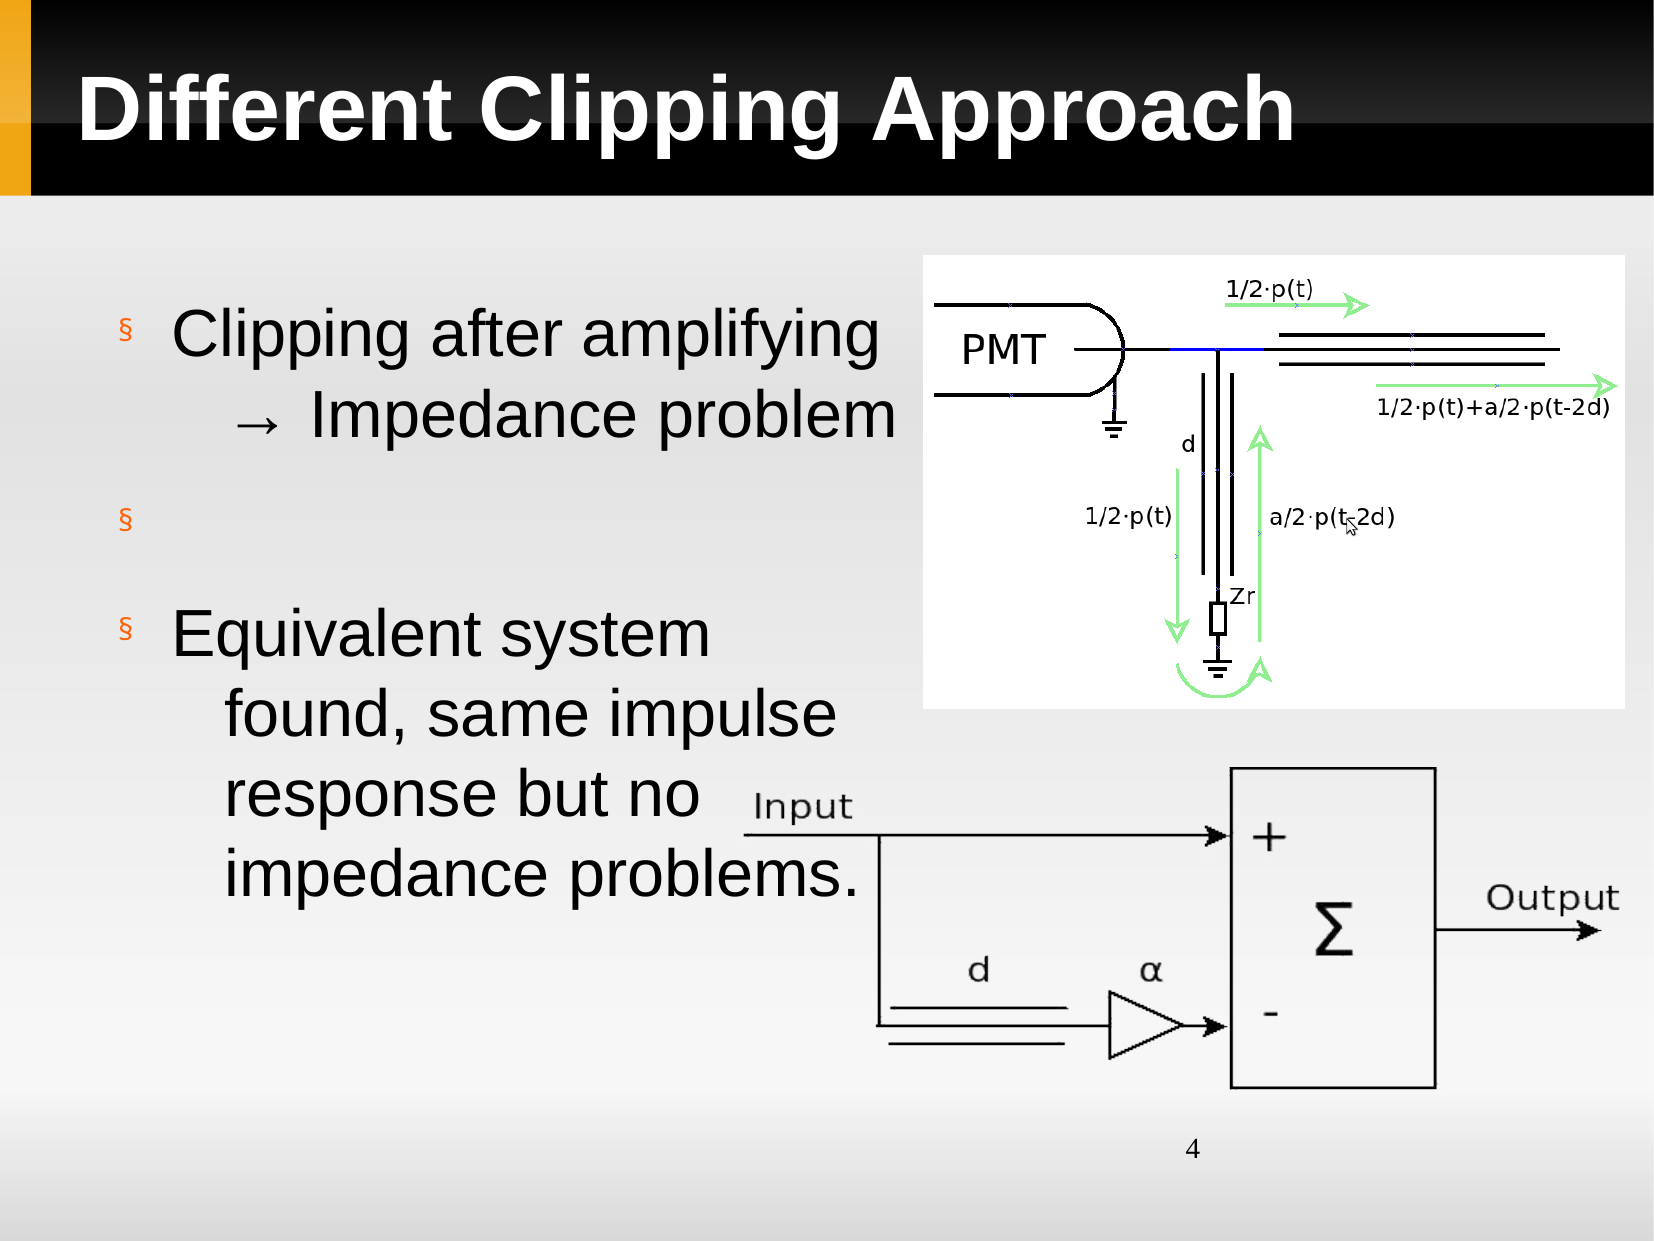

# Different Clipping Approach
Clipping after amplifying → Impedance problem
Equivalent system found, same impulse response but no impedance problems.
2